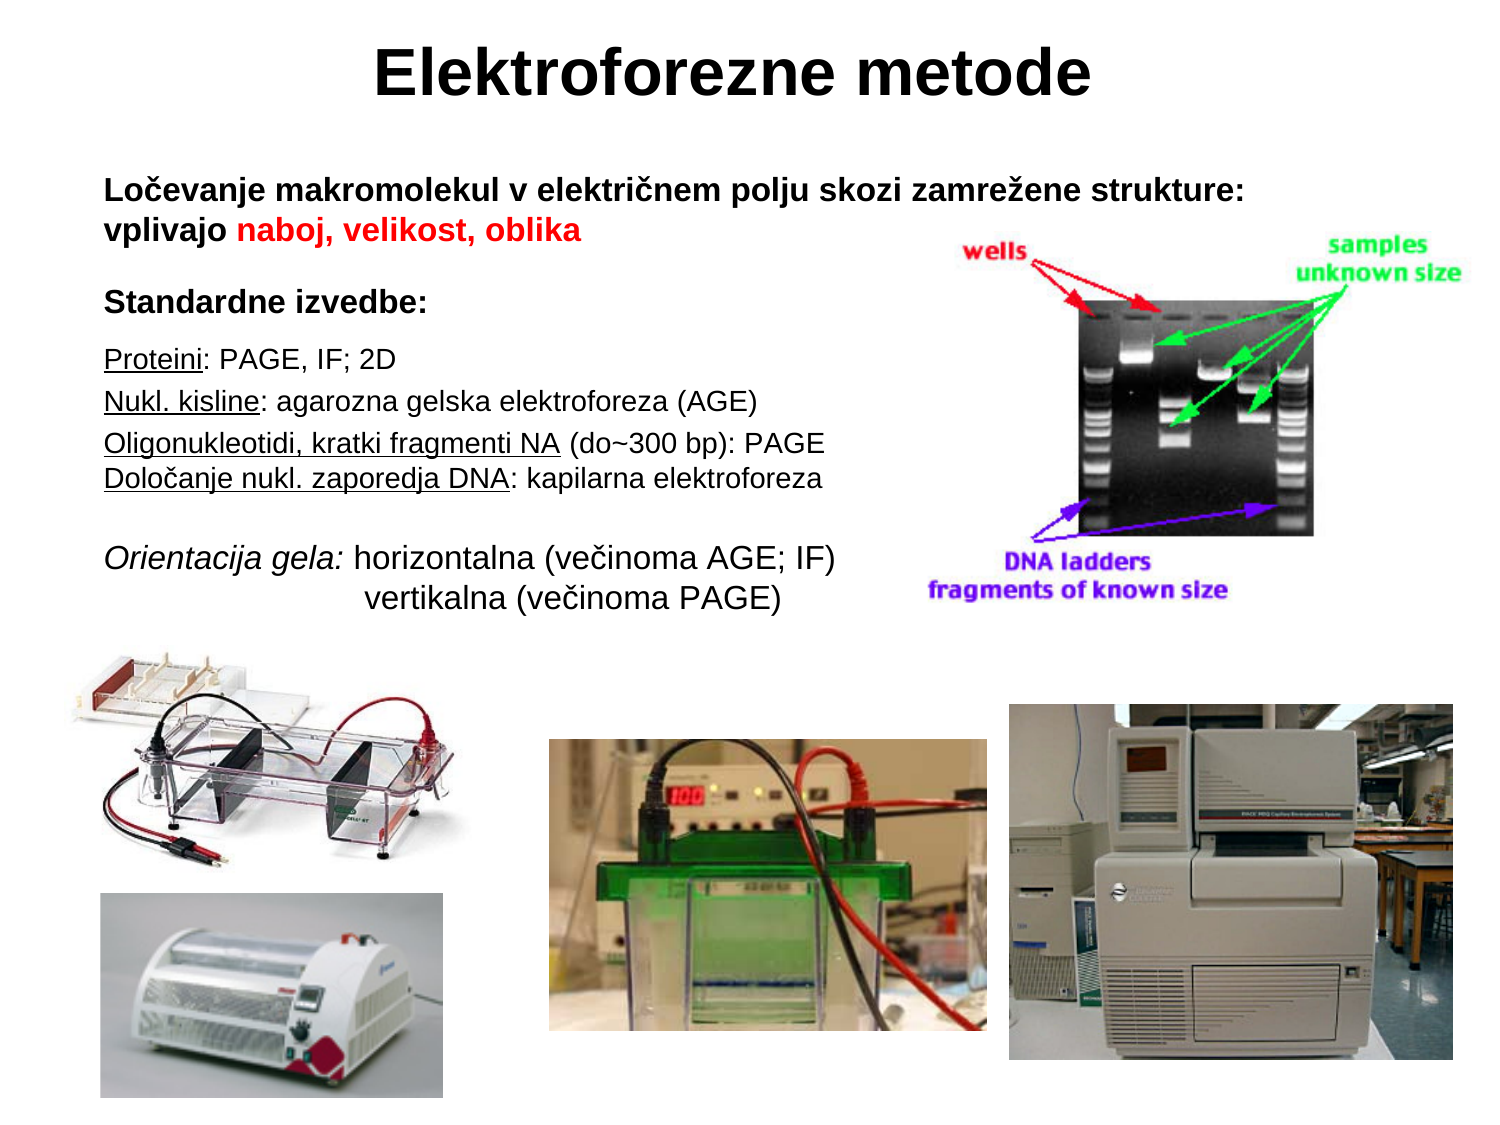

# Elektroforezne metode
Ločevanje makromolekul v električnem polju skozi zamrežene strukture:
vplivajo naboj, velikost, oblika
Standardne izvedbe:
Proteini: PAGE, IF; 2D
Nukl. kisline: agarozna gelska elektroforeza (AGE)
Oligonukleotidi, kratki fragmenti NA (do~300 bp): PAGE
Določanje nukl. zaporedja DNA: kapilarna elektroforeza
Orientacija gela: horizontalna (večinoma AGE; IF)
	 vertikalna (večinoma PAGE)